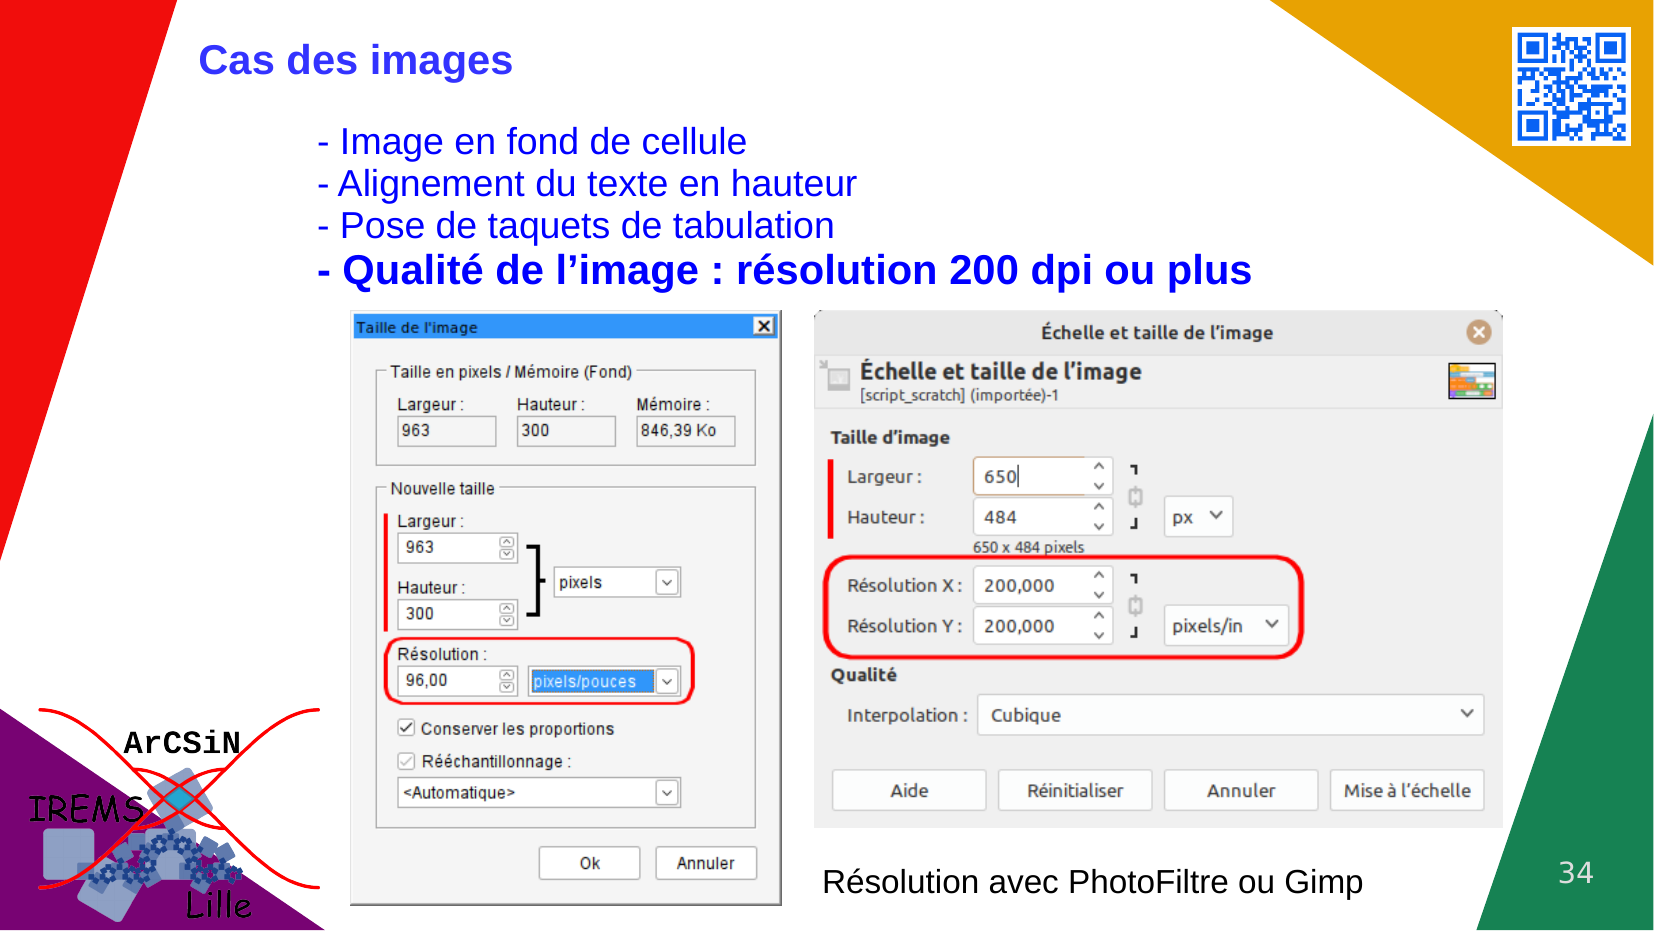

Cas des images
- Image en fond de cellule
- Alignement du texte en hauteur
- Pose de taquets de tabulation
- Qualité de l’image : résolution 200 dpi ou plus
Résolution avec PhotoFiltre ou Gimp
34